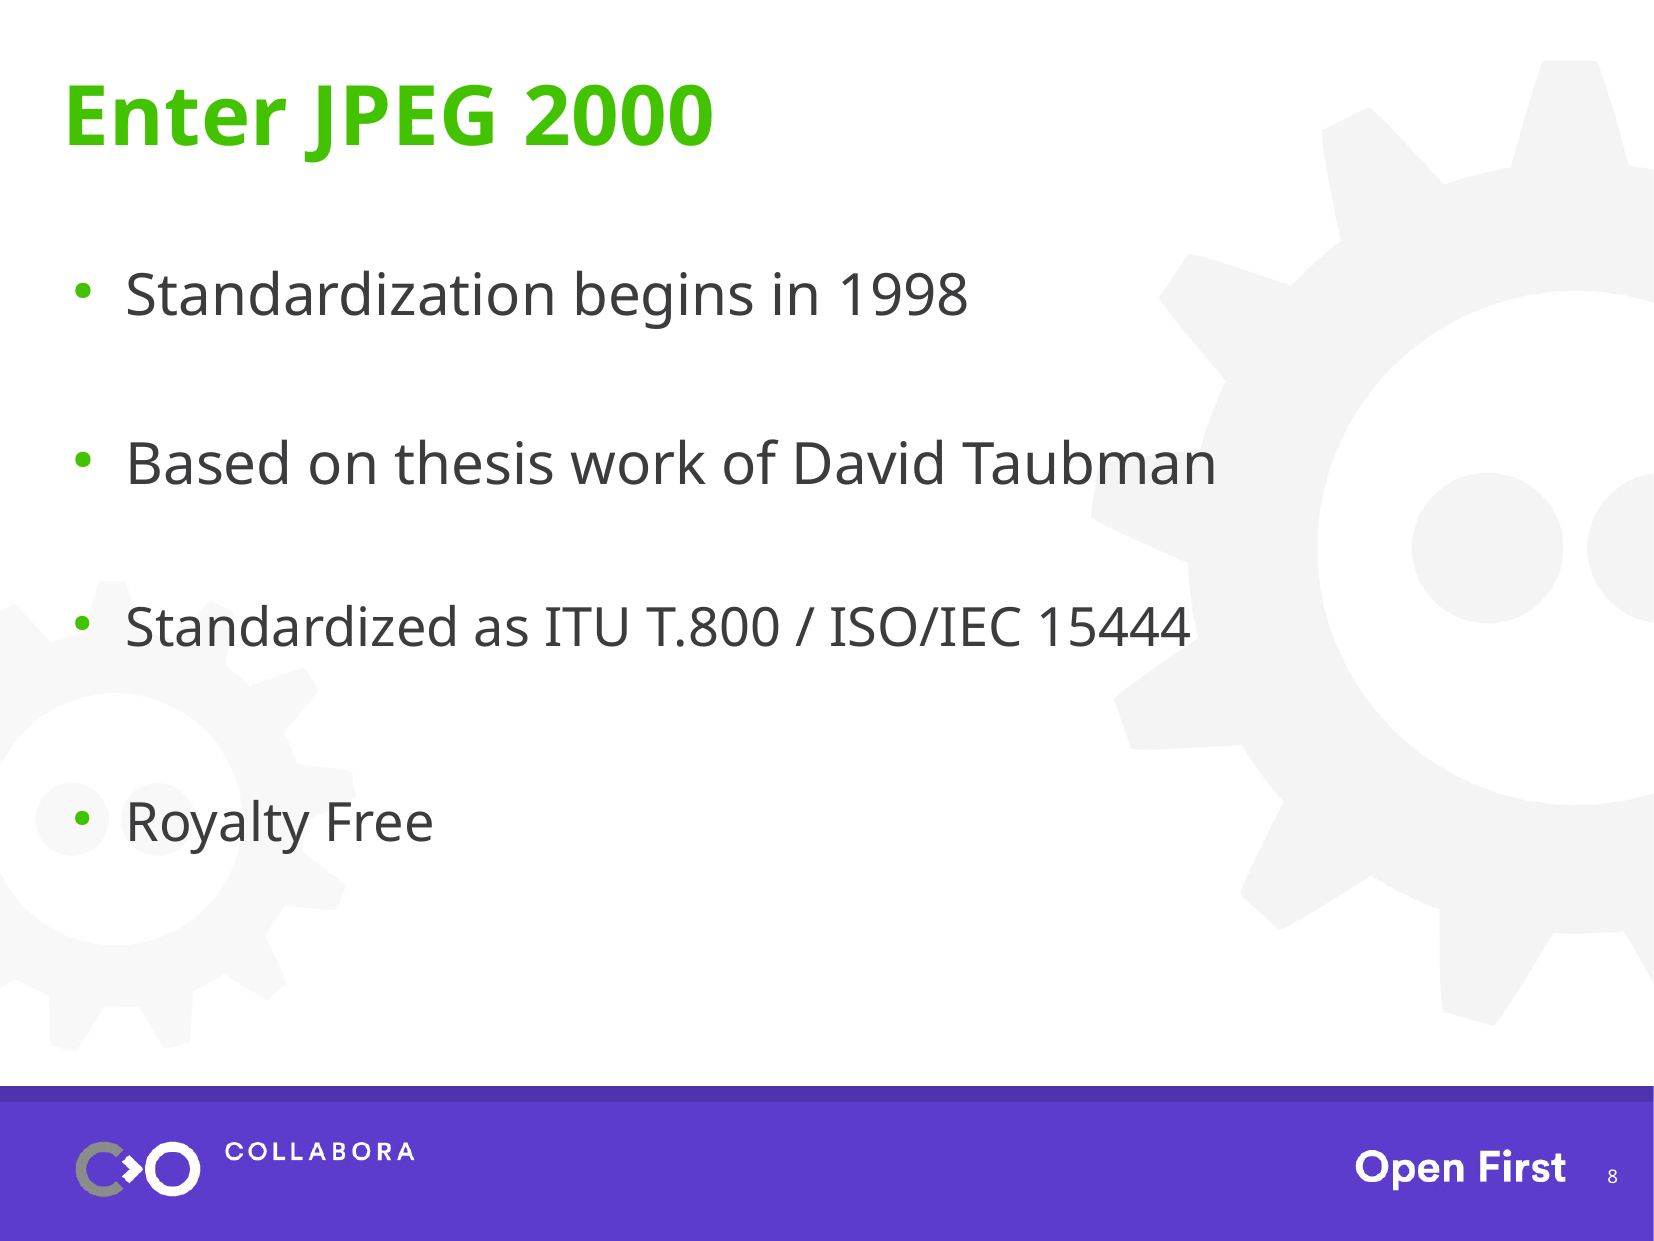

# Enter JPEG 2000
Standardization begins in 1998
Based on thesis work of David Taubman
Standardized as ITU T.800 / ISO/IEC 15444
Royalty Free